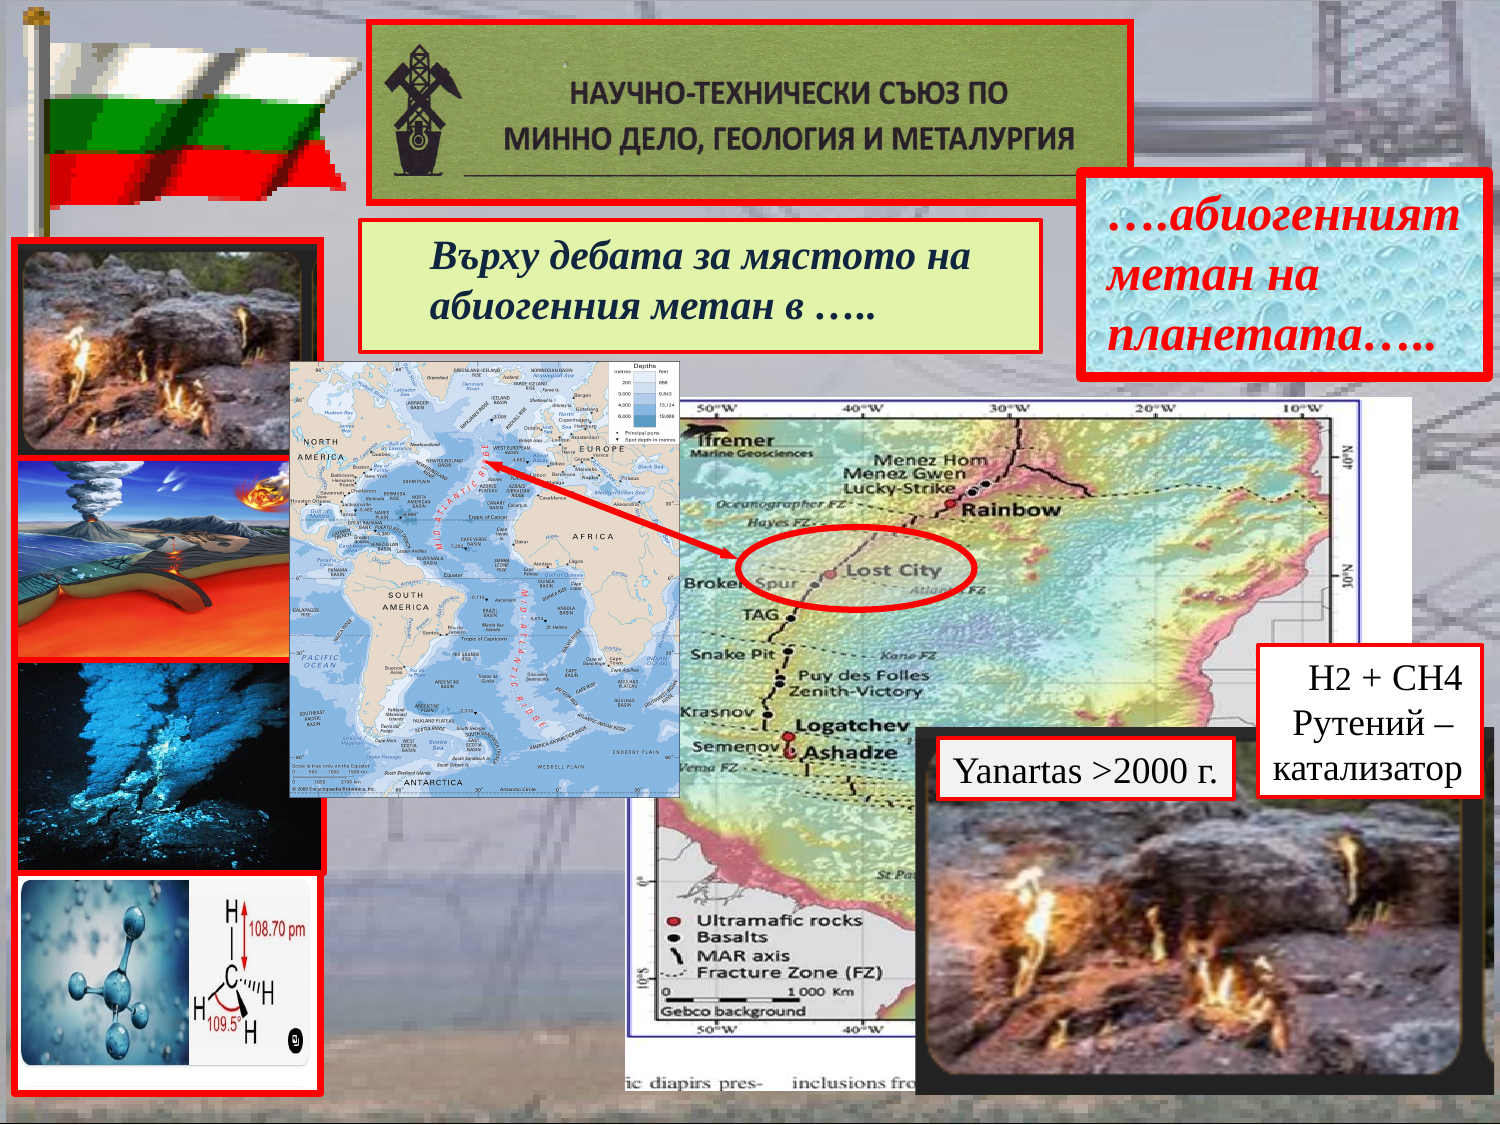

….абиогенният метан на планетата…..
Върху дебата за мястото на абиогенния метан в …..
Н2 + СН4
Рутений –
катализатор
Yanartas >2000 г.